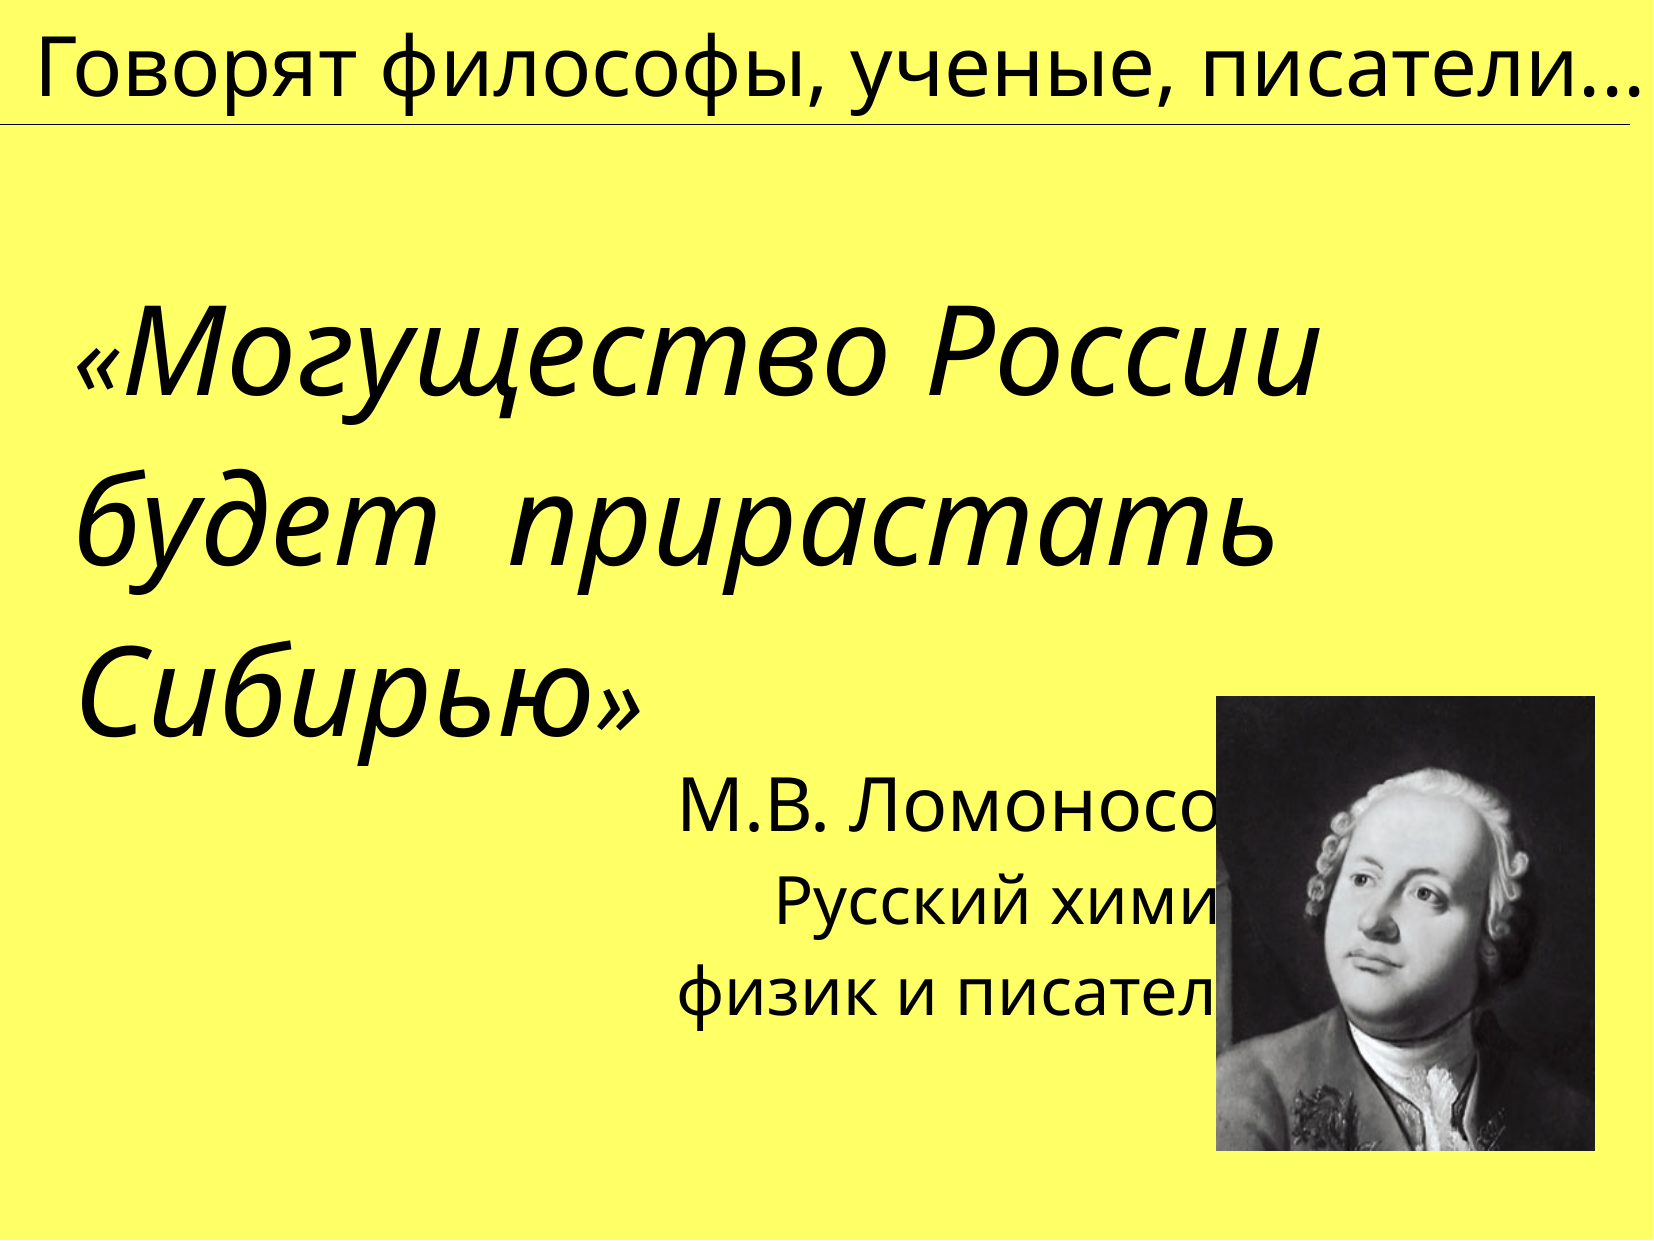

Говорят философы, ученые, писатели...
«Могущество России будет прирастать Сибирью»
М.В. Ломоносов
Русский химик,
физик и писатель